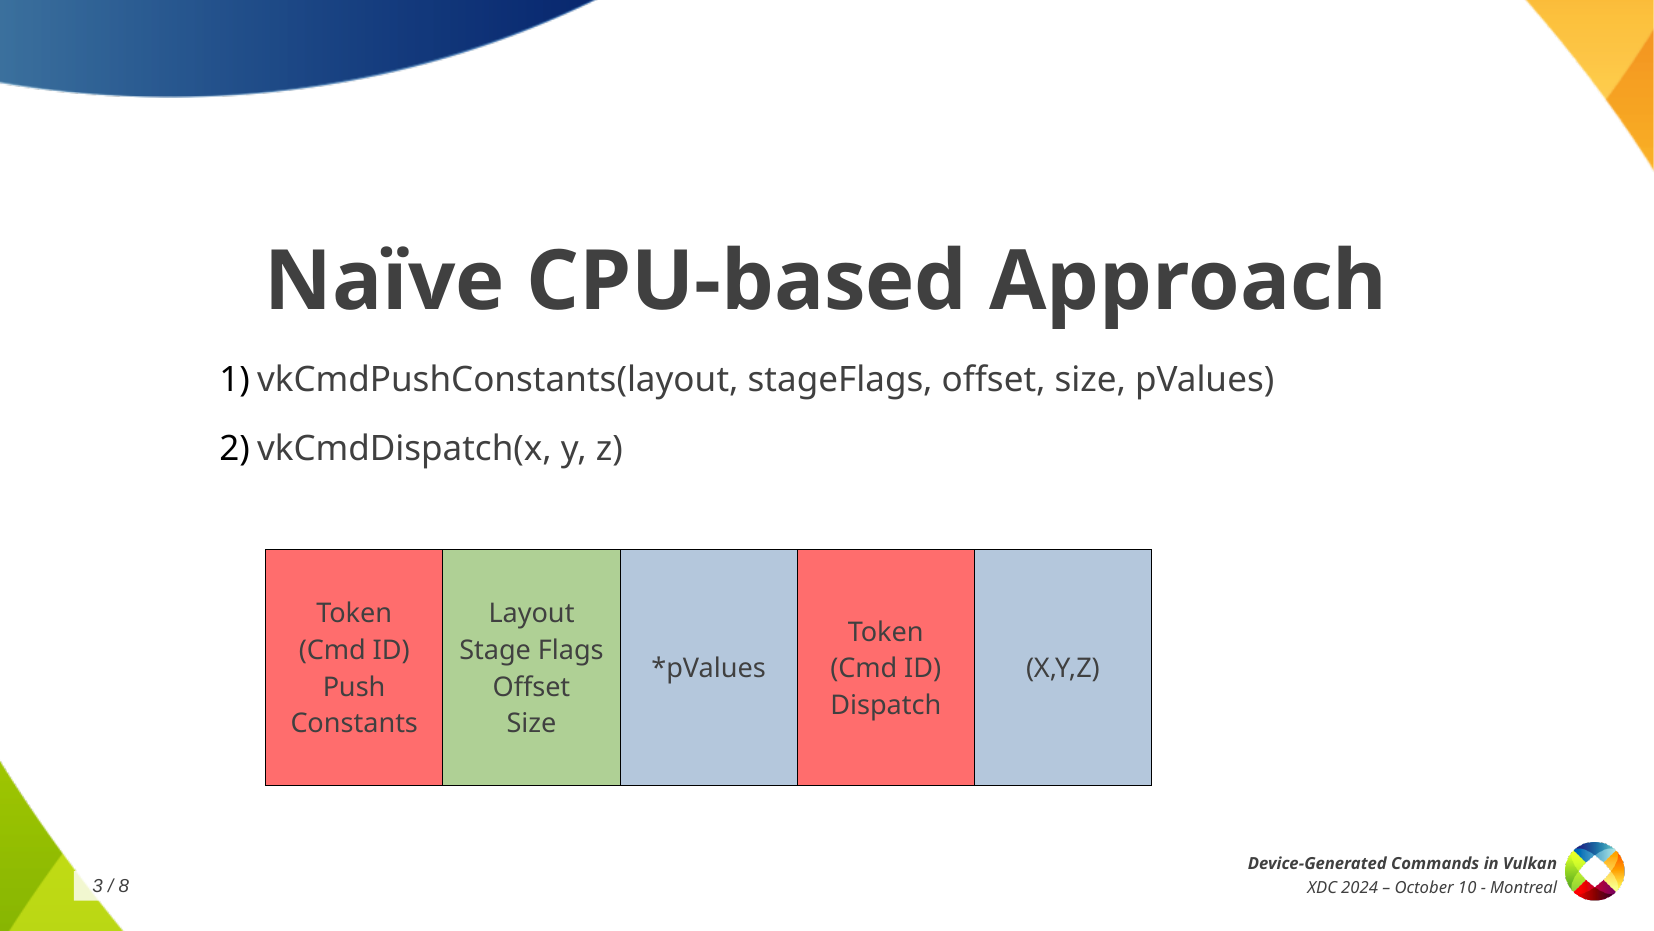

# Naïve CPU-based Approach
vkCmdPushConstants(layout, stageFlags, offset, size, pValues)
vkCmdDispatch(x, y, z)
Token
(Cmd ID)
Push
Constants
Layout
Stage Flags
Offset
Size
*pValues
Token
(Cmd ID)
Dispatch
(X,Y,Z)
Modify the Footer for the Title - Slide Deck Title
3
Modify the Footer for the Authors and Date - Andres Gomez, June 7, 2024